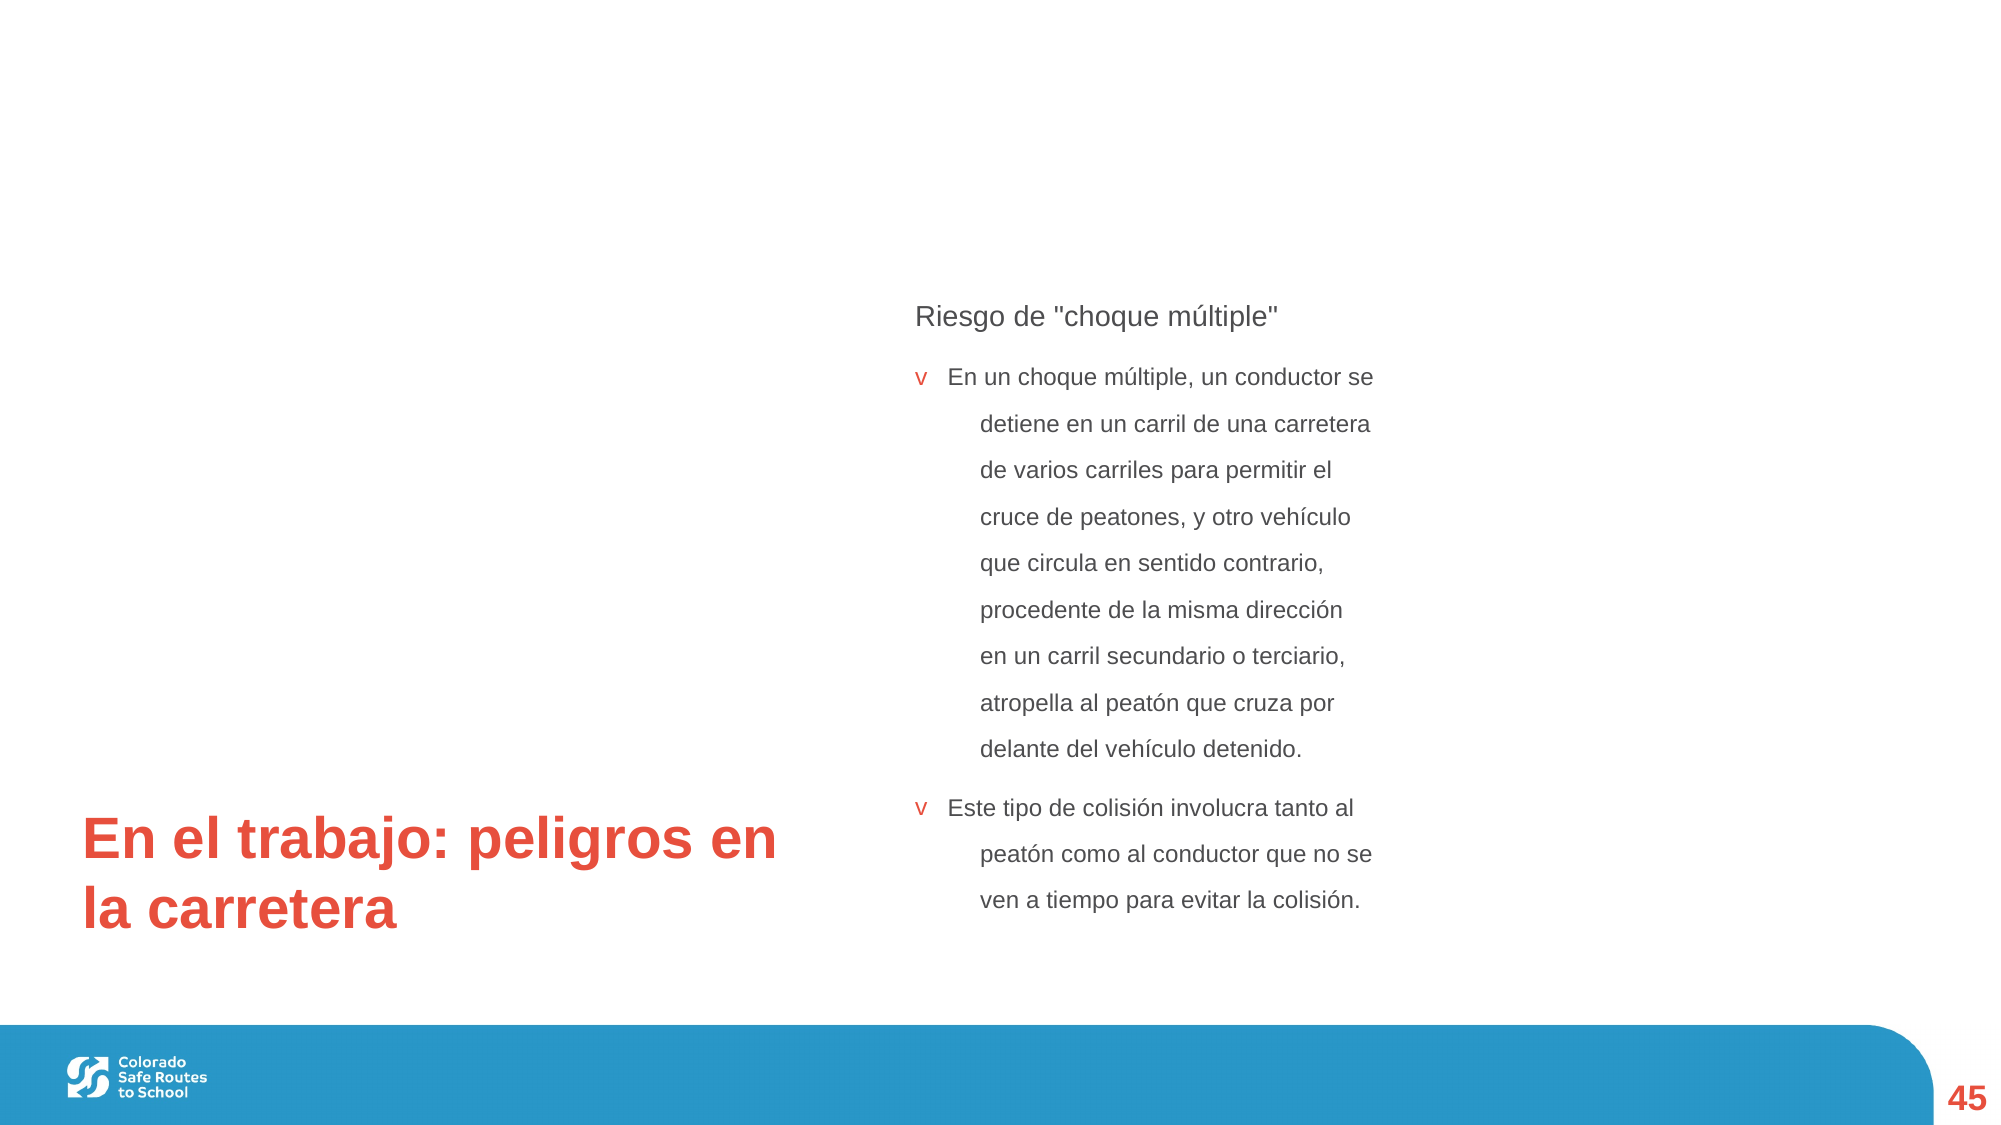

# En el trabajo: peligros en la carretera
Riesgo de "choque múltiple"
En un choque múltiple, un conductor se detiene en un carril de una carretera de varios carriles para permitir el cruce de peatones, y otro vehículo que circula en sentido contrario, procedente de la misma dirección en un carril secundario o terciario, atropella al peatón que cruza por delante del vehículo detenido.
Este tipo de colisión involucra tanto al peatón como al conductor que no se ven a tiempo para evitar la colisión.
45